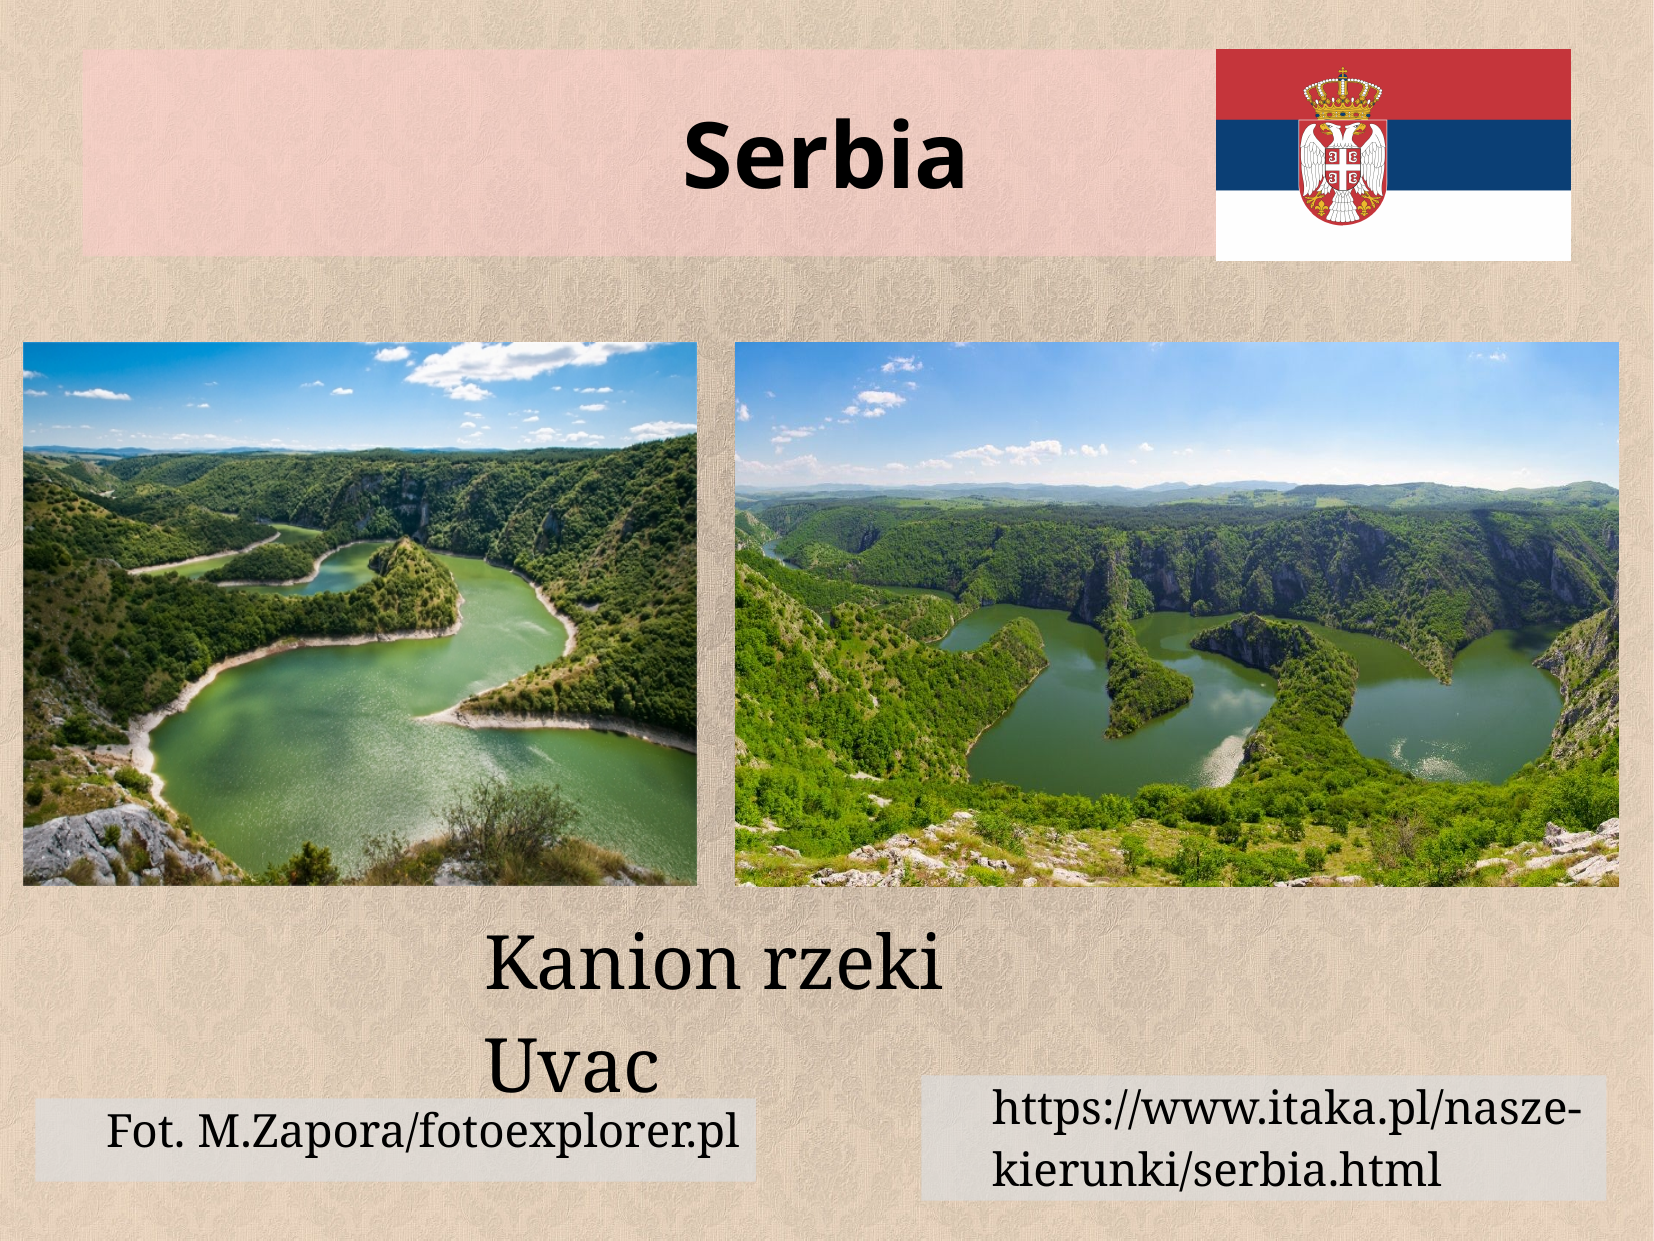

# Serbia
Kanion rzeki Uvac
https://www.itaka.pl/nasze-kierunki/serbia.html
Fot. M.Zapora/fotoexplorer.pl